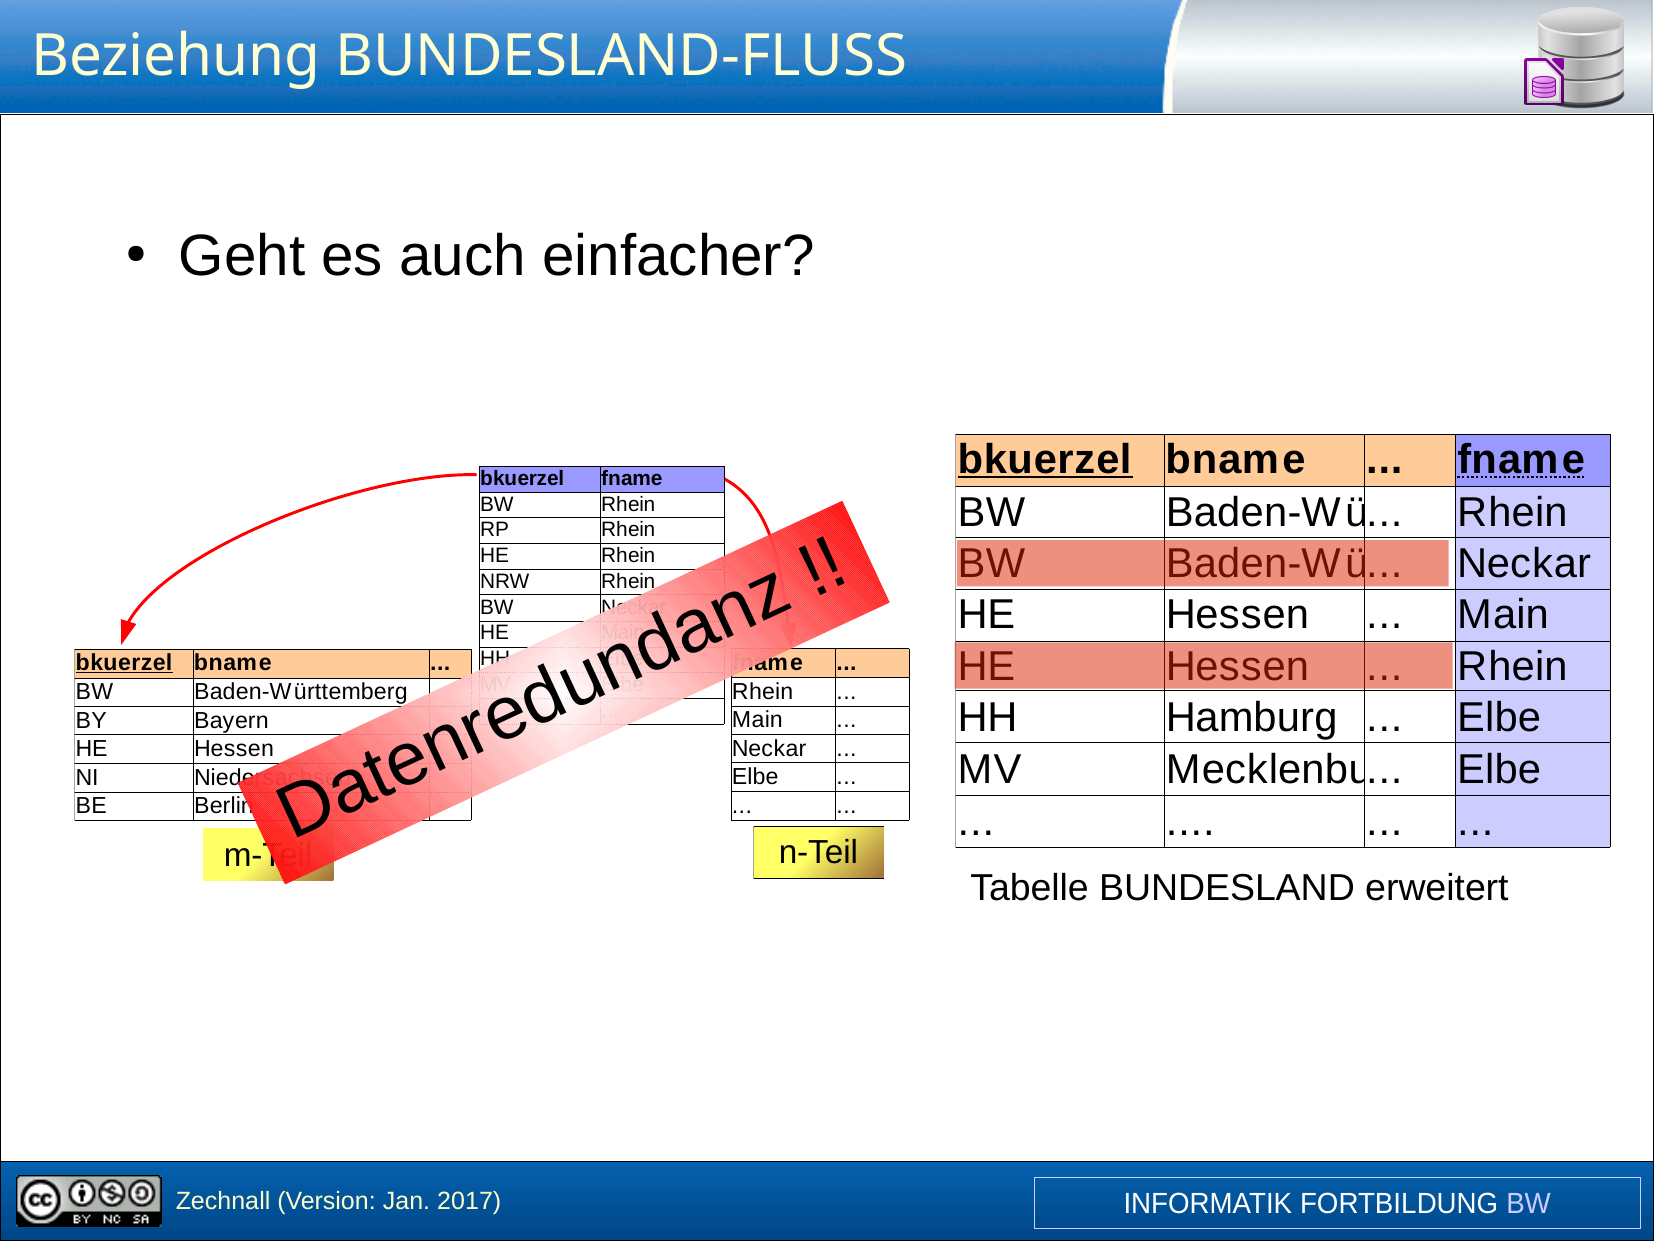

# Beziehung BUNDESLAND-FLUSS
Geht es auch einfacher?
Tabelle BUNDESLAND erweitert
n-Teil
m-Teil
Datenredundanz !!